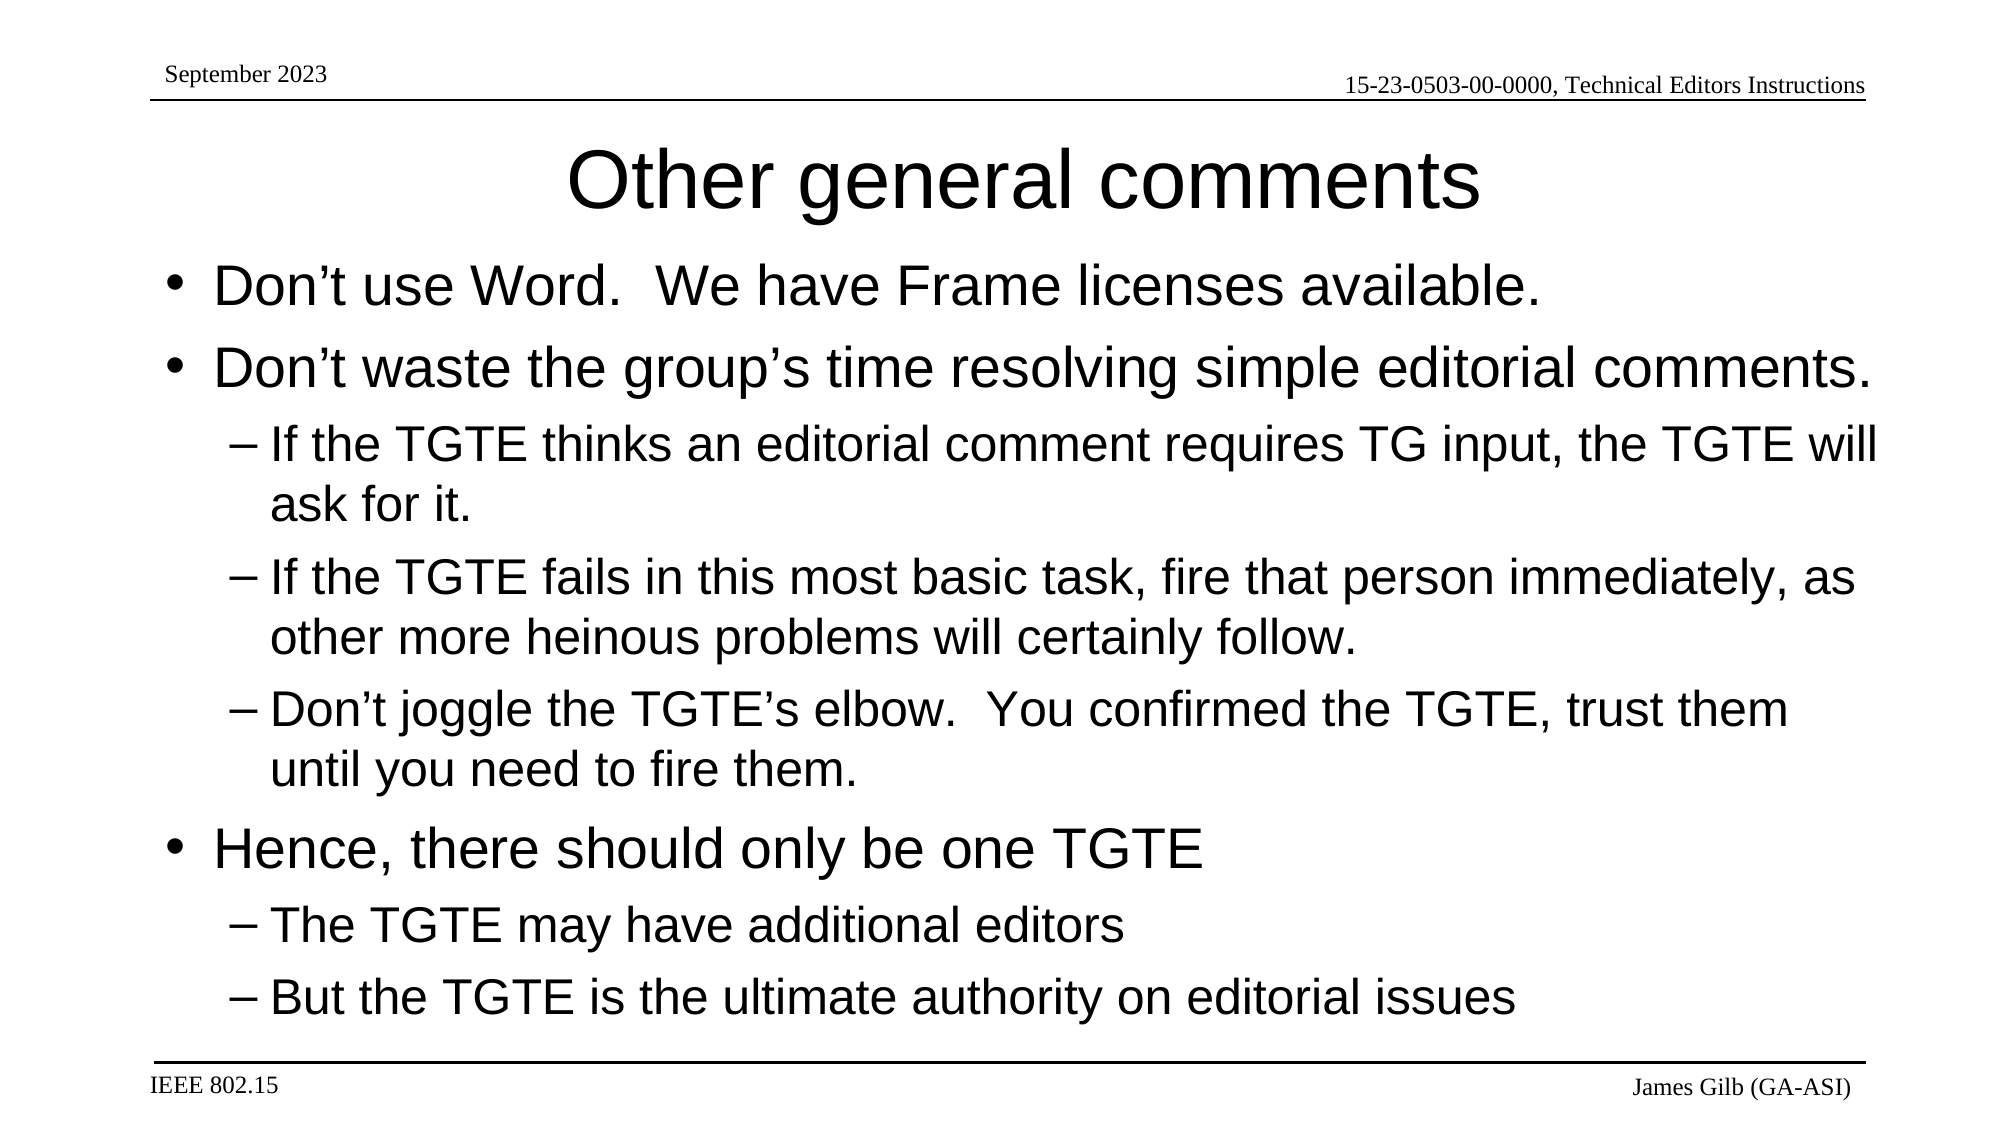

# Other general comments
Don’t use Word. We have Frame licenses available.
Don’t waste the group’s time resolving simple editorial comments.
If the TGTE thinks an editorial comment requires TG input, the TGTE will ask for it.
If the TGTE fails in this most basic task, fire that person immediately, as other more heinous problems will certainly follow.
Don’t joggle the TGTE’s elbow. You confirmed the TGTE, trust them until you need to fire them.
Hence, there should only be one TGTE
The TGTE may have additional editors
But the TGTE is the ultimate authority on editorial issues